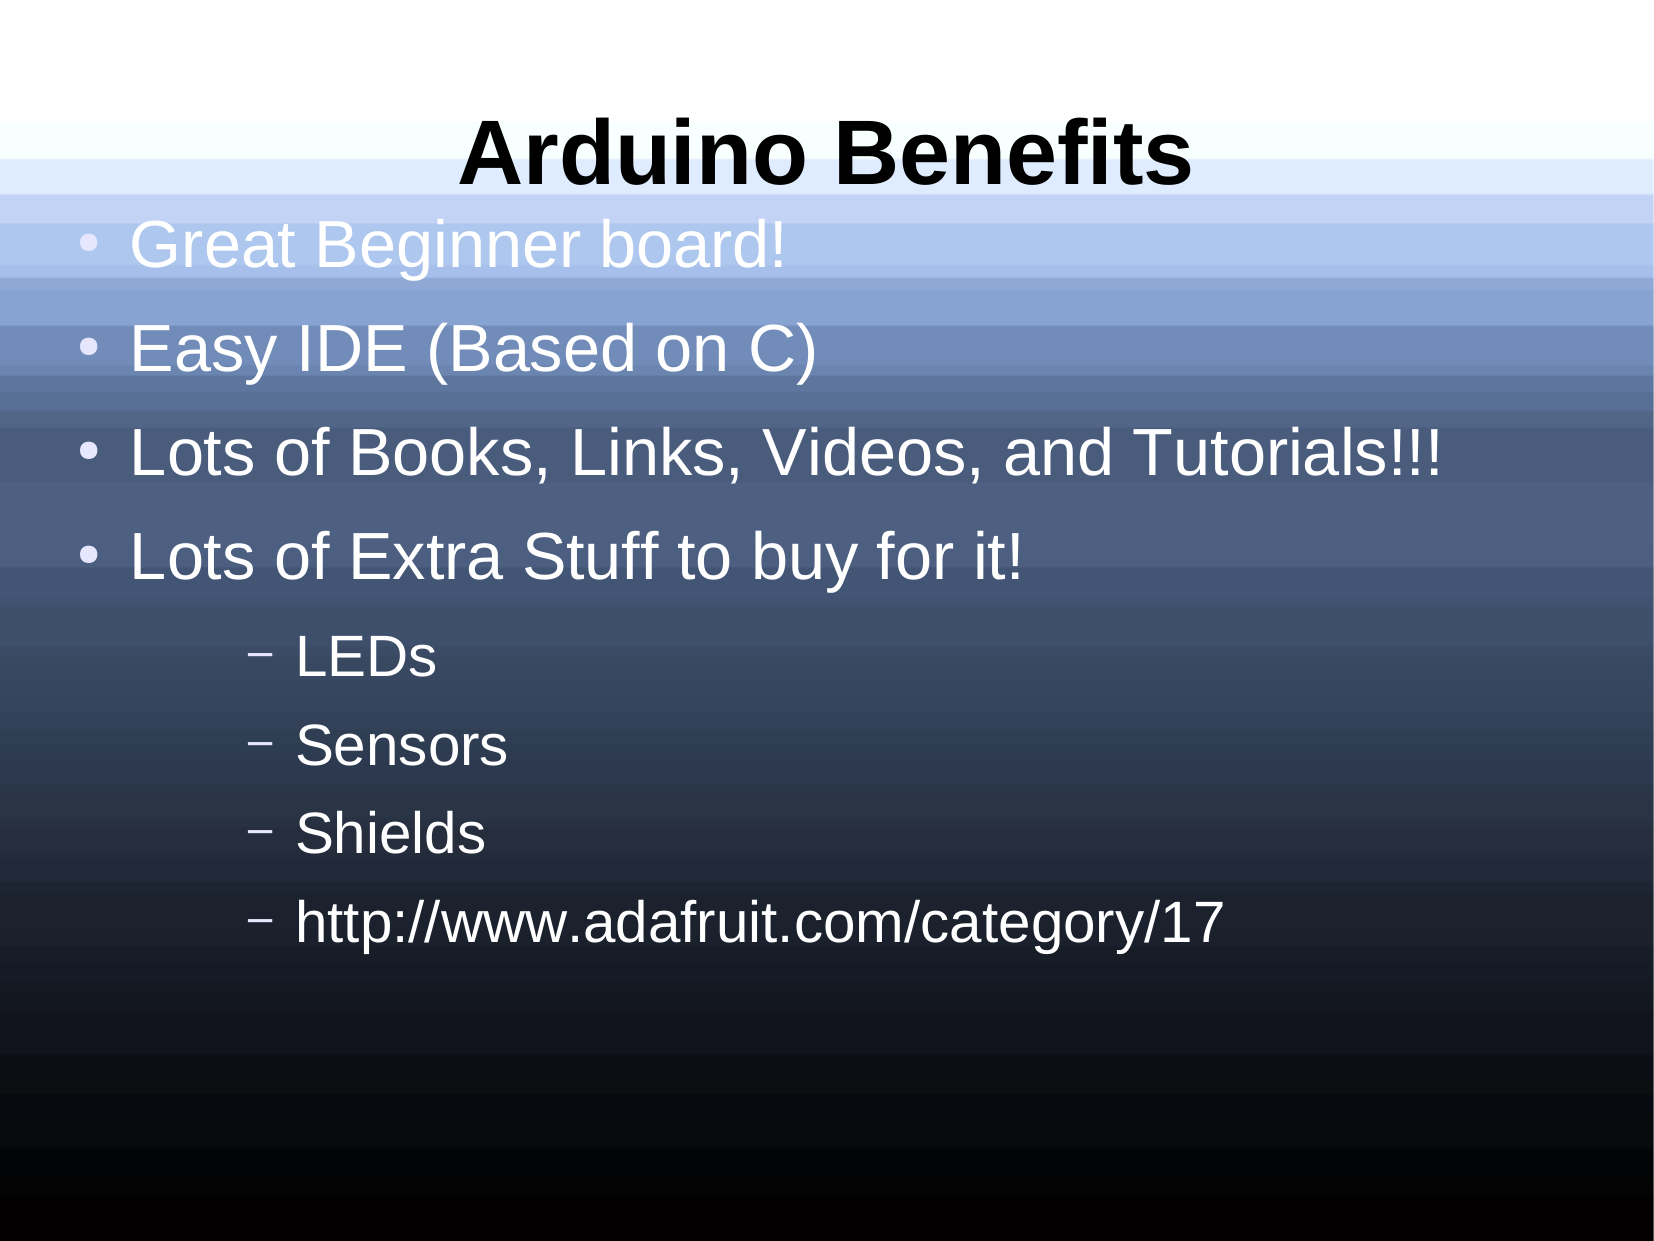

# Arduino Benefits
Great Beginner board!
Easy IDE (Based on C)
Lots of Books, Links, Videos, and Tutorials!!!
Lots of Extra Stuff to buy for it!
LEDs
Sensors
Shields
http://www.adafruit.com/category/17